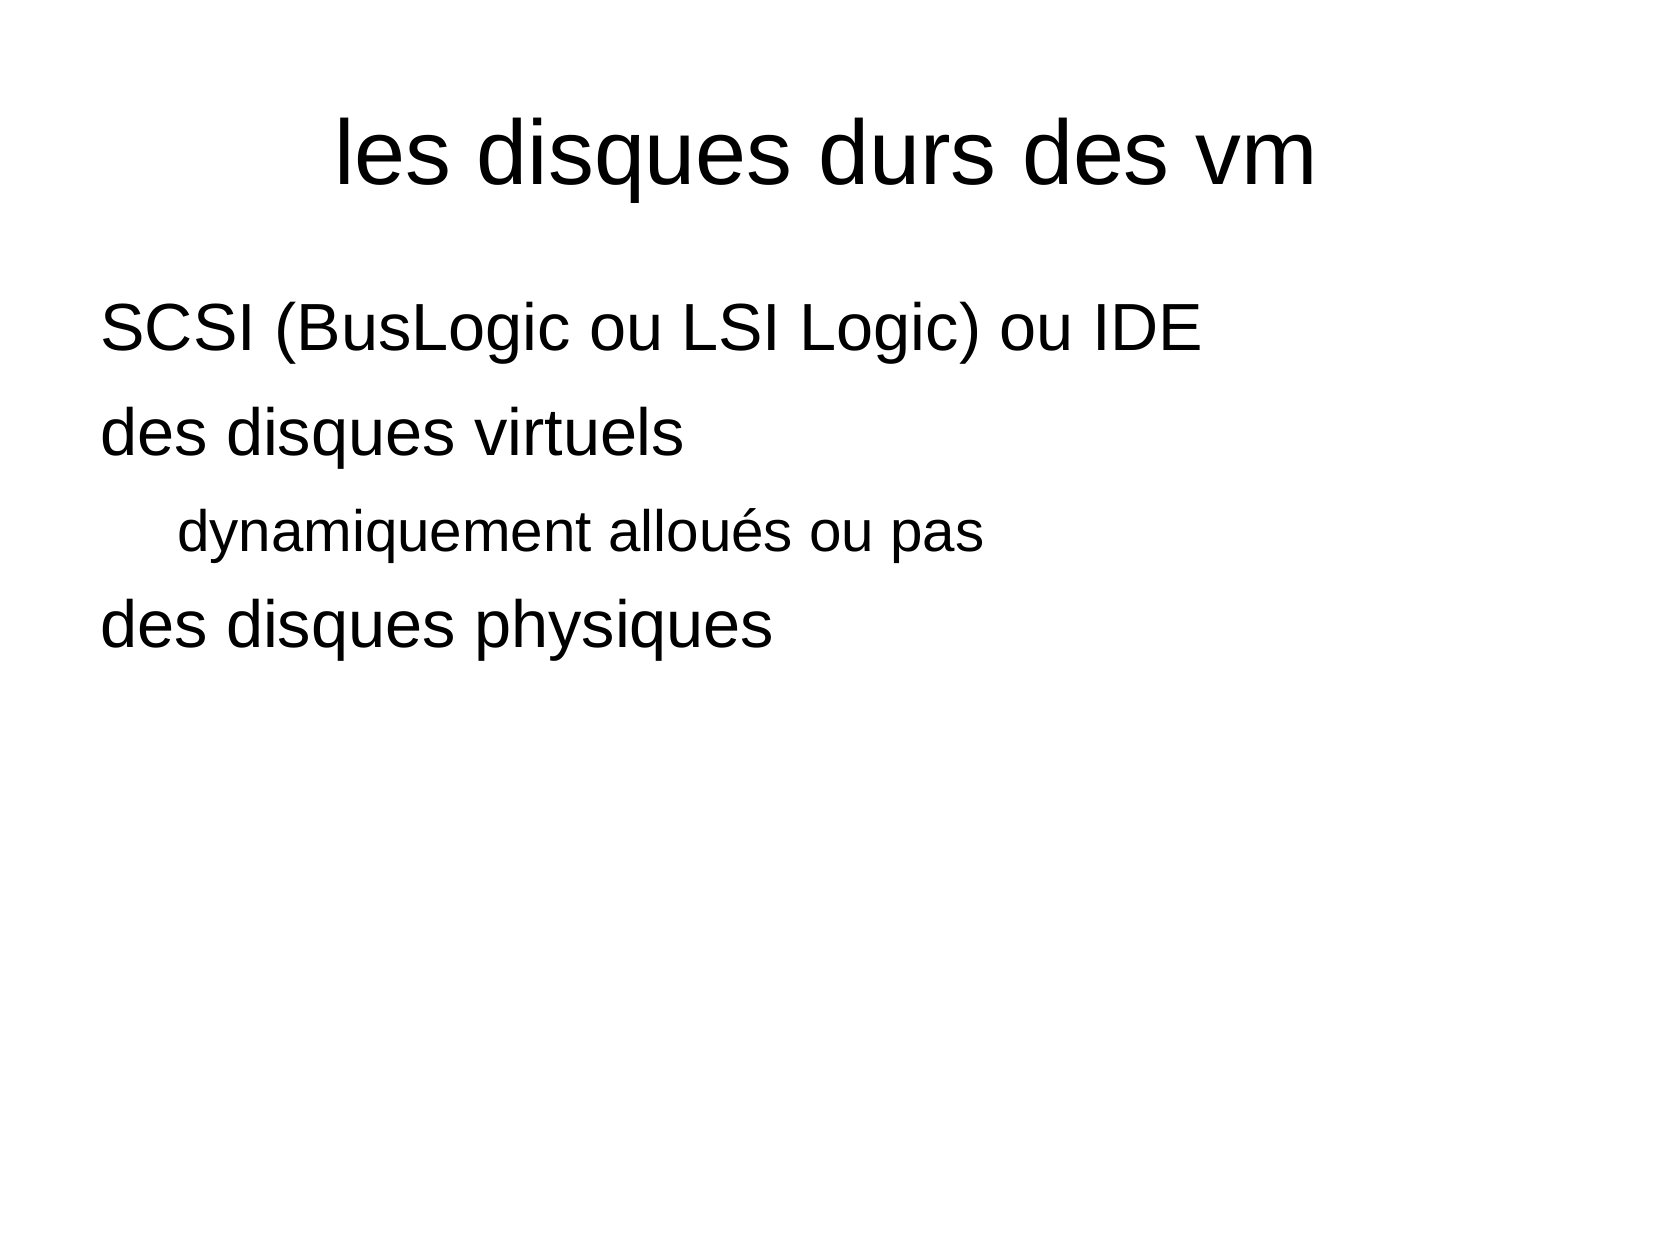

# les disques durs des vm
SCSI (BusLogic ou LSI Logic) ou IDE
des disques virtuels
dynamiquement alloués ou pas
des disques physiques